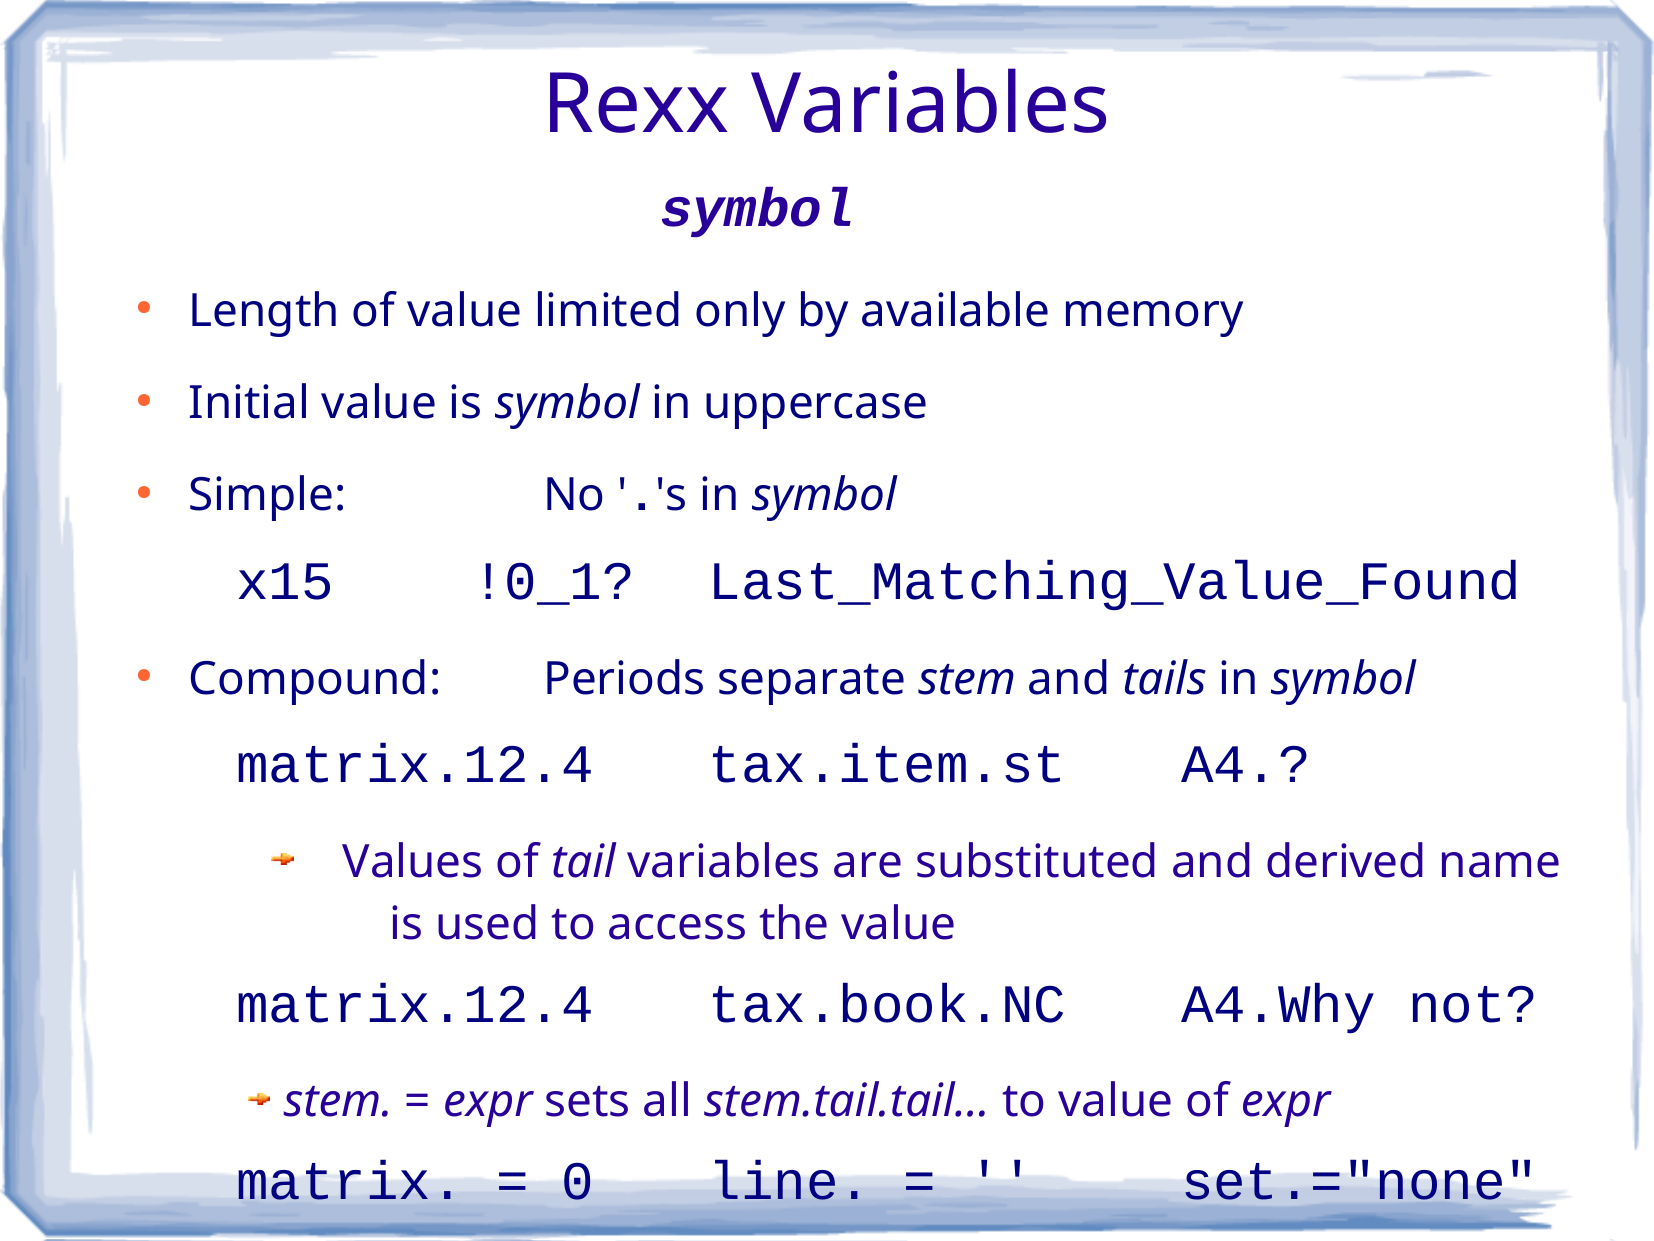

# Rexx Variables
symbol
Length of value limited only by available memory
Initial value is symbol in uppercase
Simple:		No '.'s in symbol
 	x15		!0_1?	Last_Matching_Value_Found
Compound:	Periods separate stem and tails in symbol
 	matrix.12.4	tax.item.st	A4.?
Values of tail variables are substituted and derived name is used to access the value
 	matrix.12.4	tax.book.NC	A4.Why not?
stem. = expr sets all stem.tail.tail... to value of expr
 	matrix. = 0	line. = ''		set.=″none″